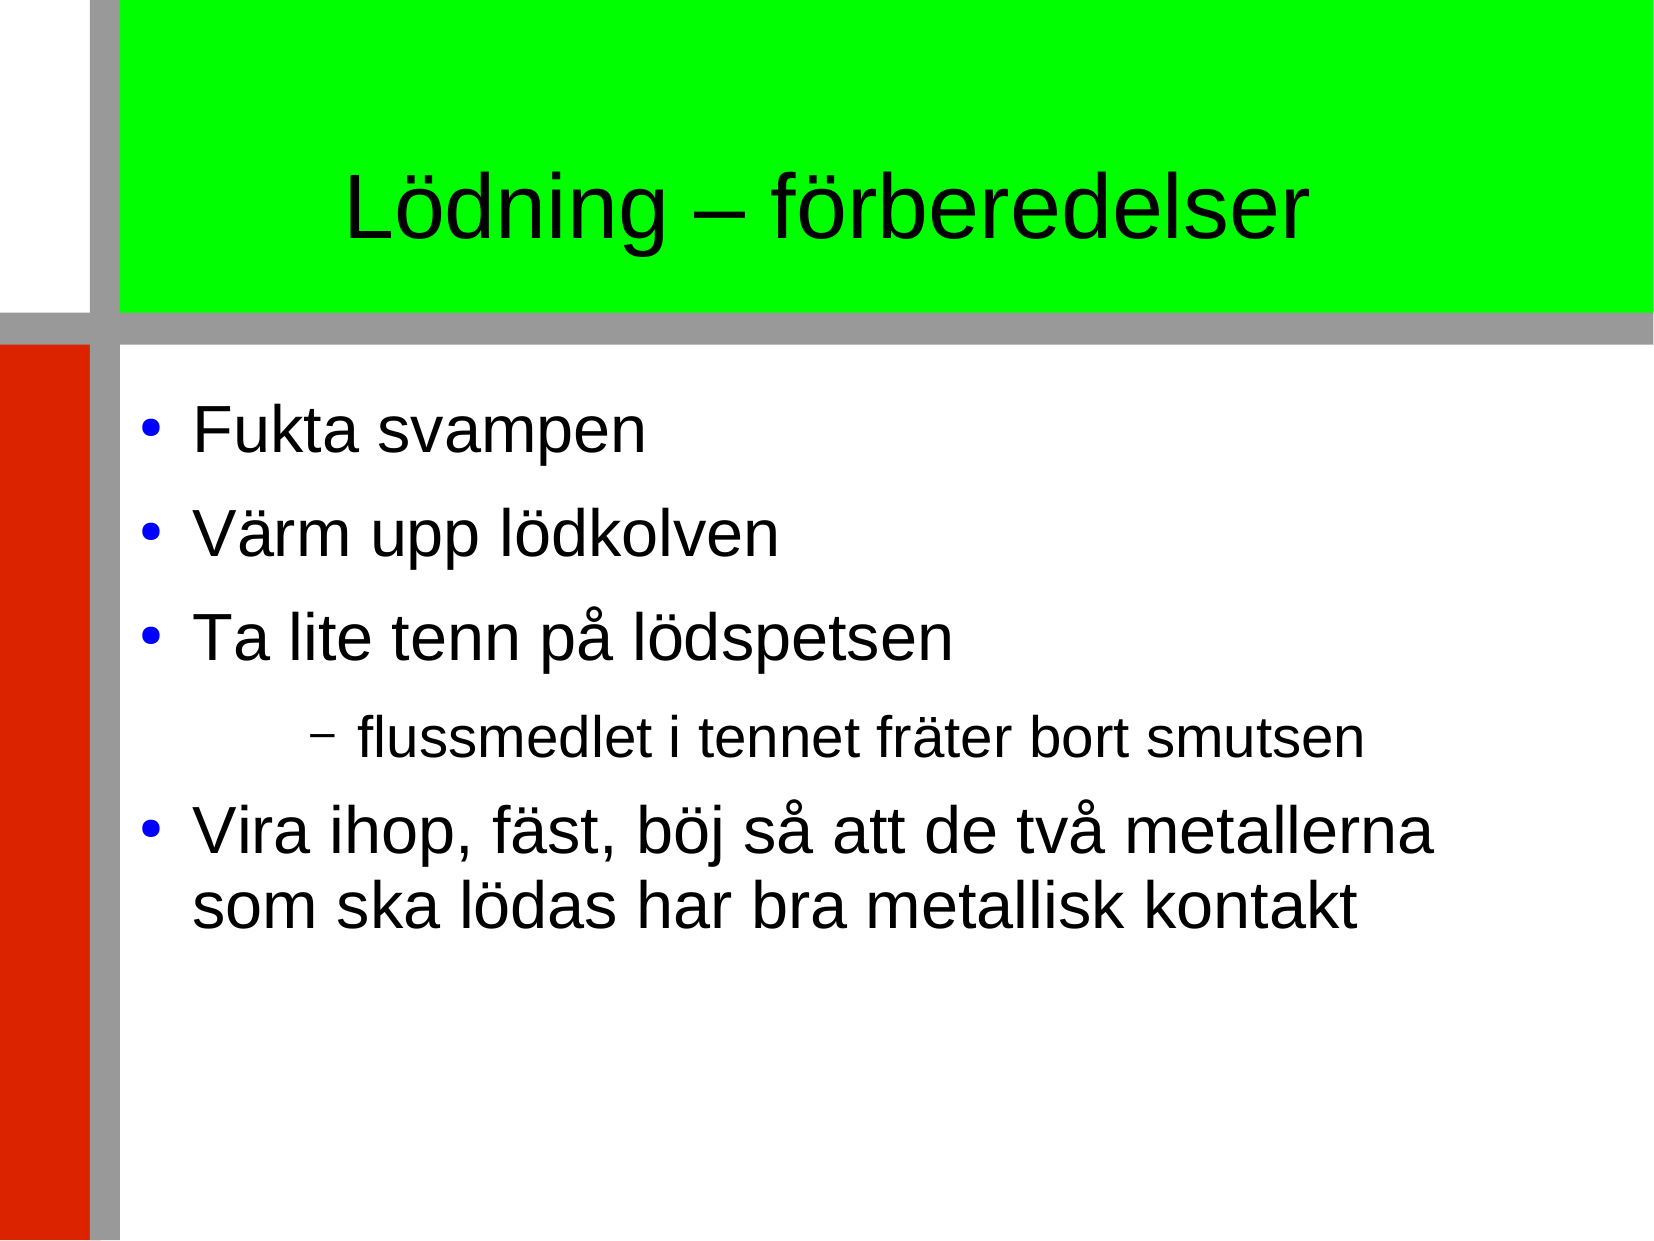

# Lödning – förberedelser
Fukta svampen
Värm upp lödkolven
Ta lite tenn på lödspetsen
flussmedlet i tennet fräter bort smutsen
Vira ihop, fäst, böj så att de två metallerna som ska lödas har bra metallisk kontakt